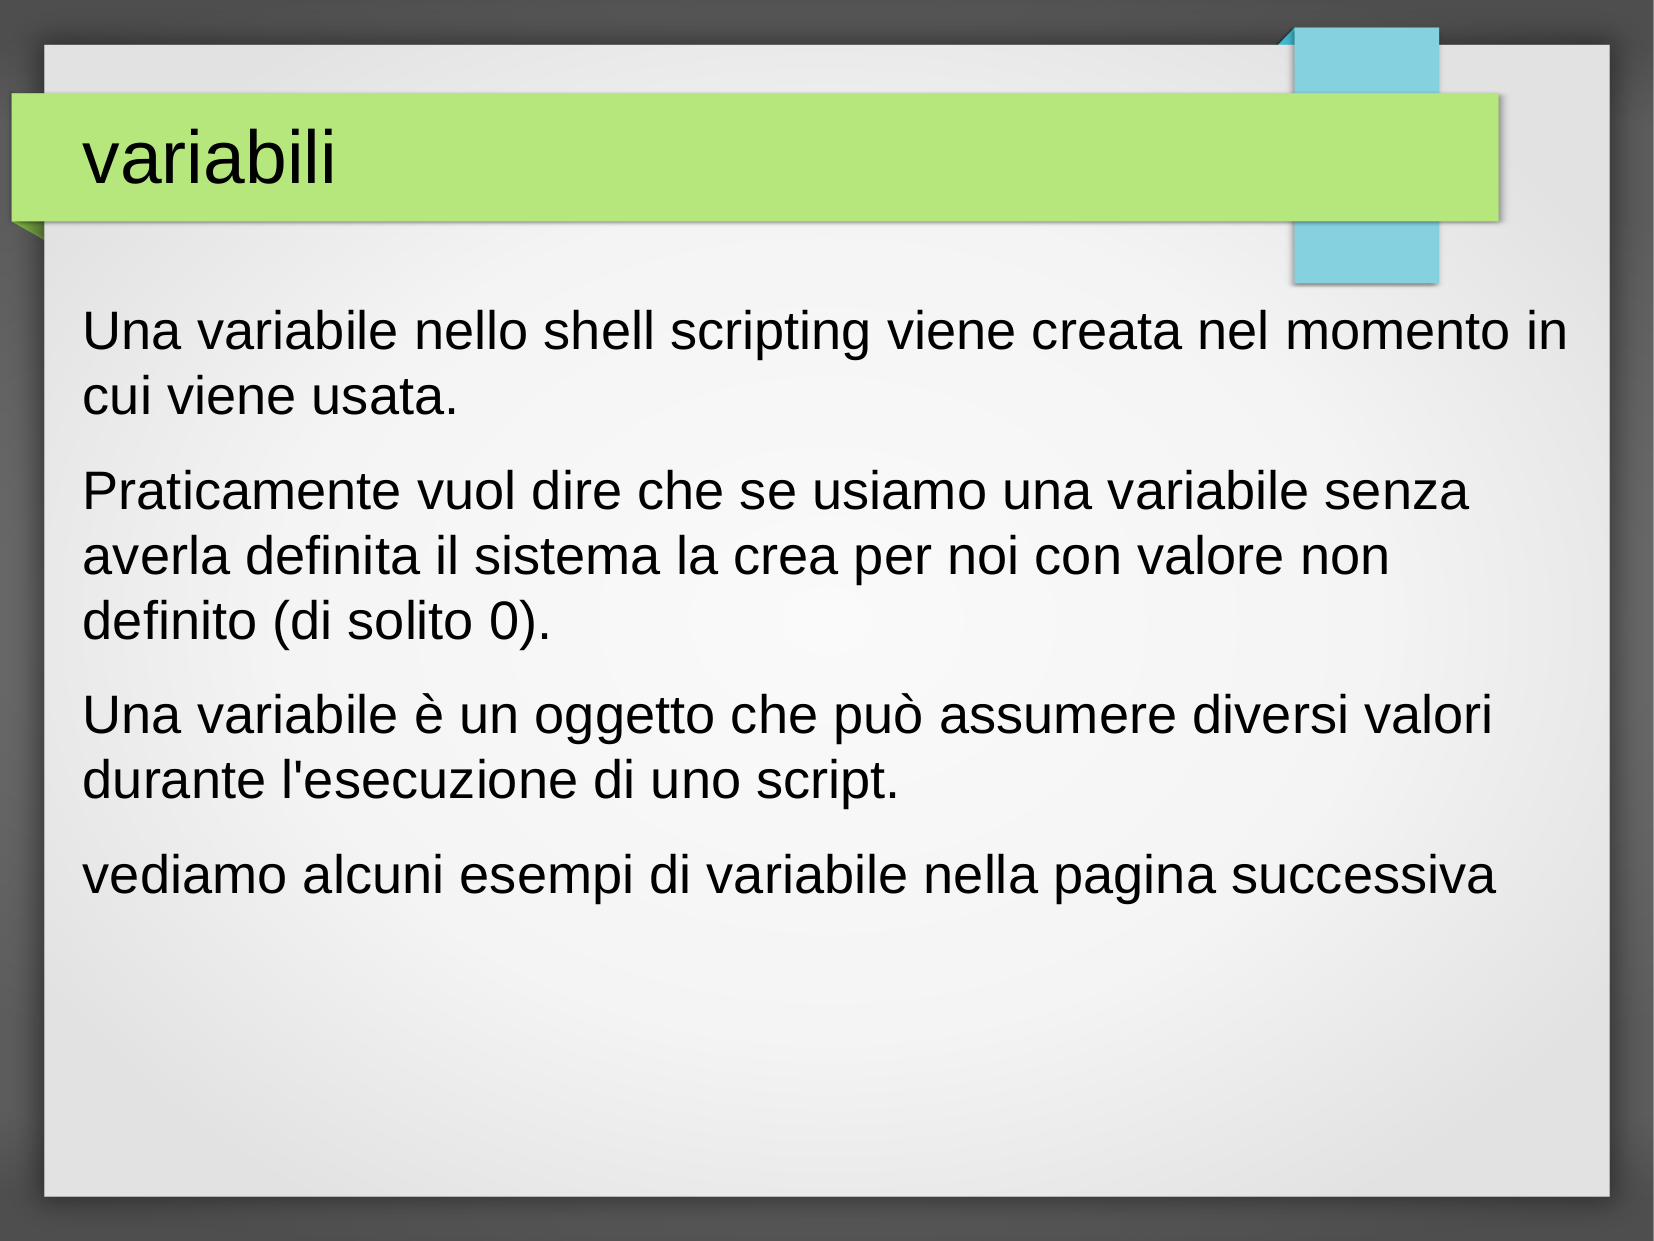

# variabili
Una variabile nello shell scripting viene creata nel momento in cui viene usata.
Praticamente vuol dire che se usiamo una variabile senza averla definita il sistema la crea per noi con valore non definito (di solito 0).
Una variabile è un oggetto che può assumere diversi valori durante l'esecuzione di uno script.
vediamo alcuni esempi di variabile nella pagina successiva